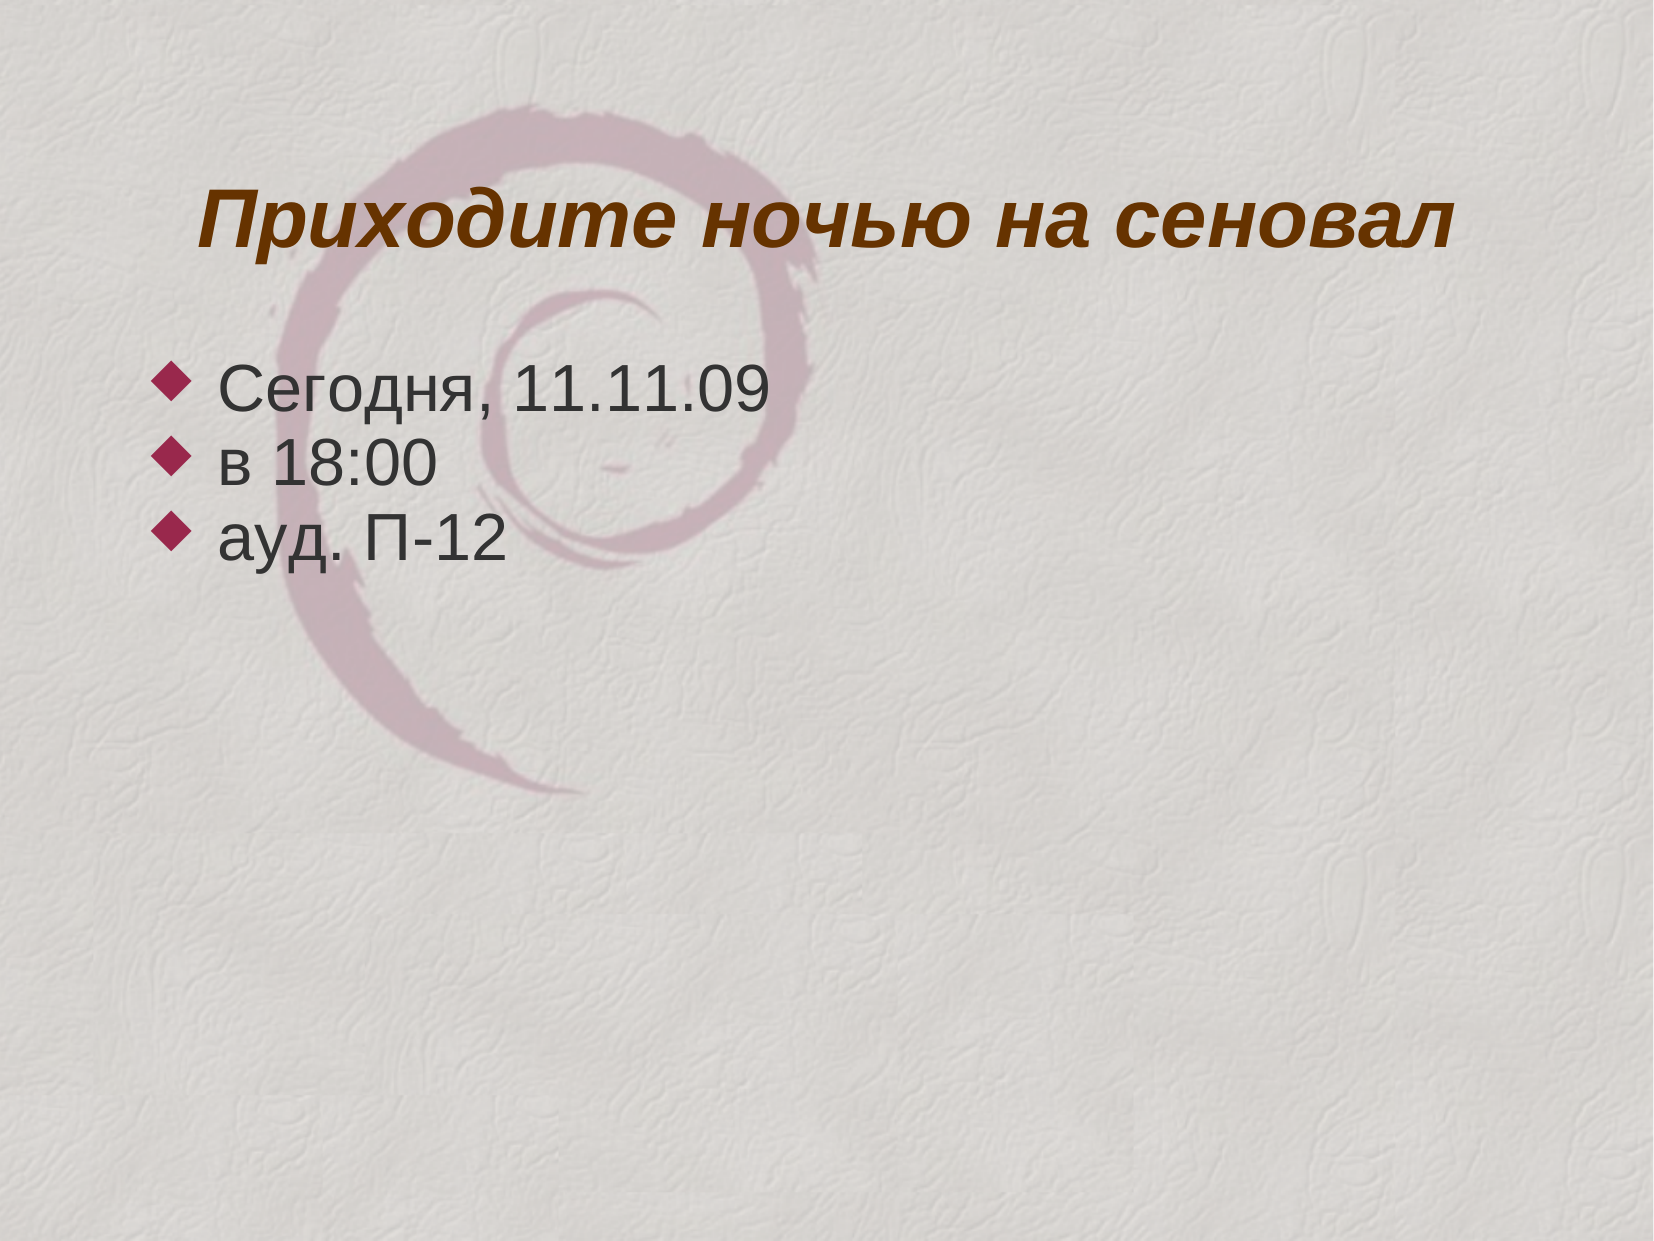

# Приходите ночью на сеновал
Сегодня, 11.11.09
в 18:00
ауд. П-12